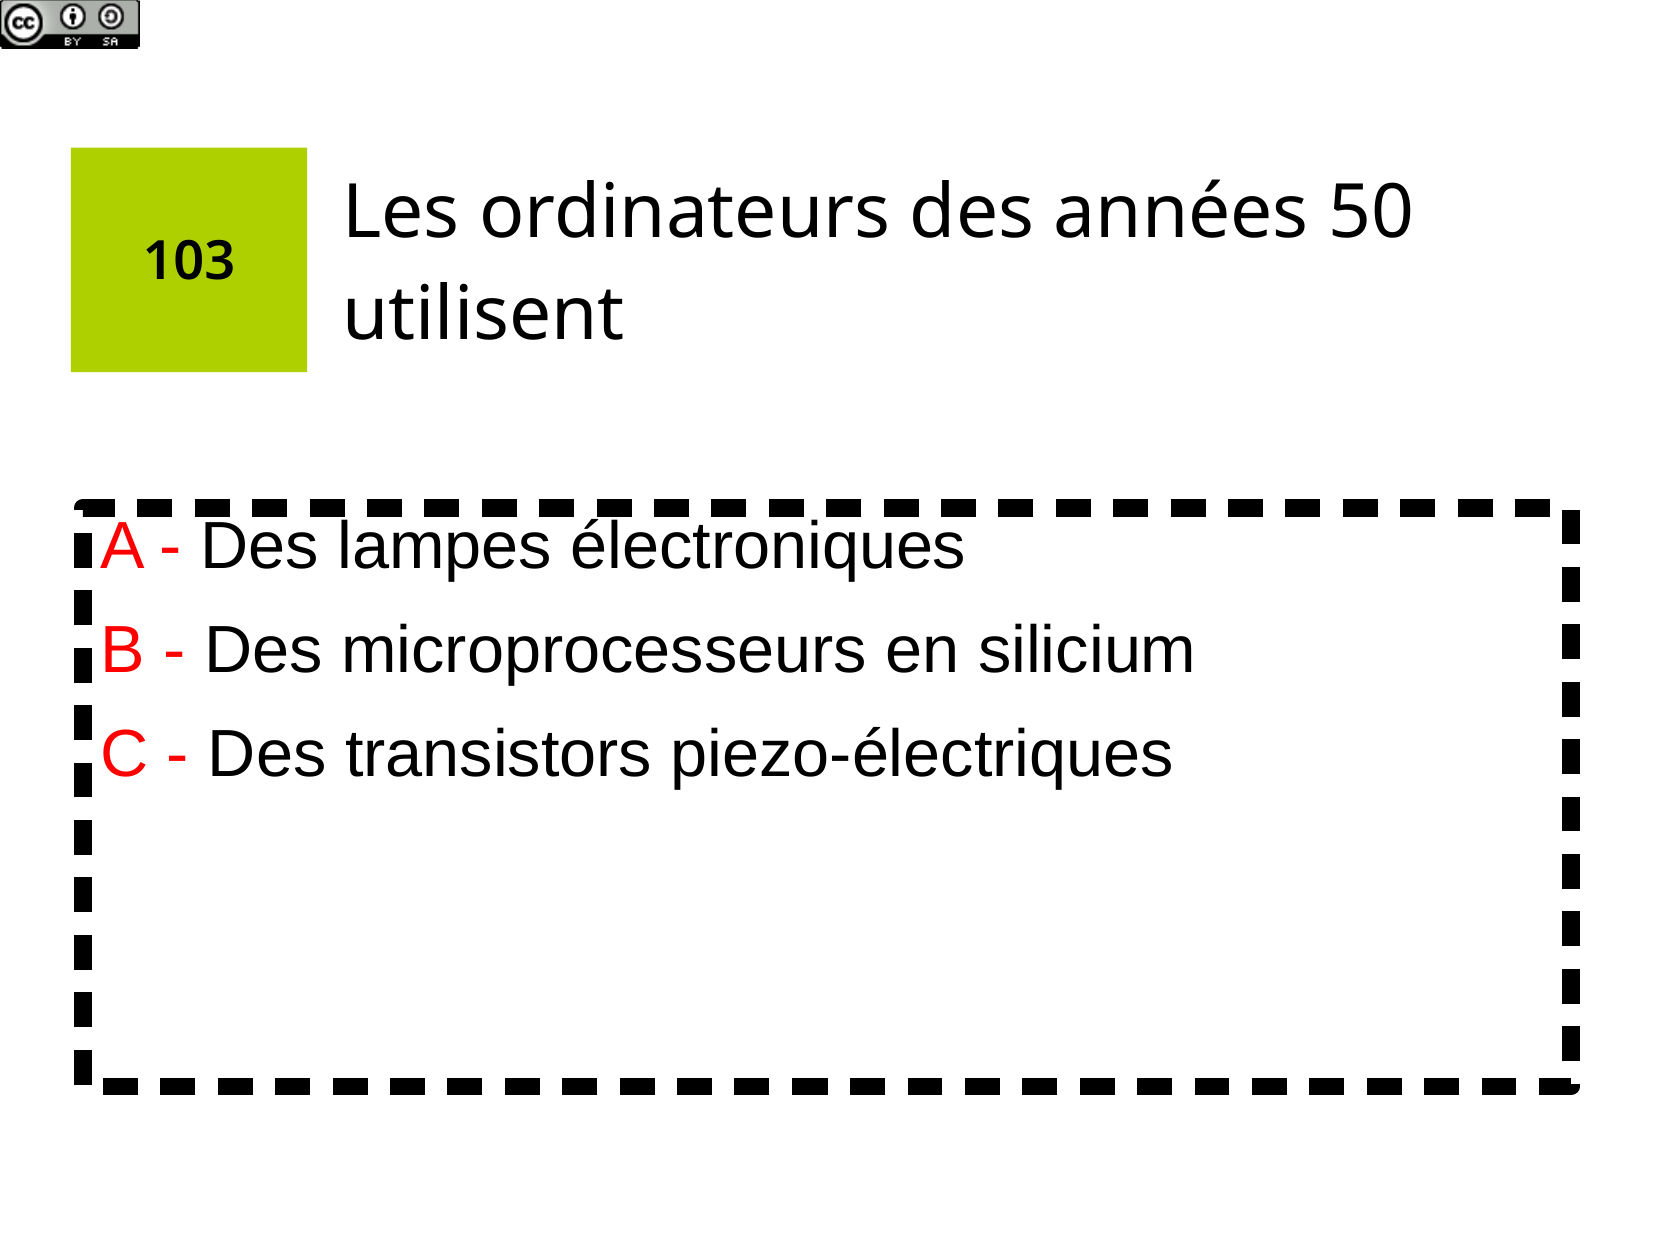

# Les ordinateurs des années 50 utilisent
103
Des lampes électroniques
Des microprocesseurs en silicium
Des transistors piezo-électriques